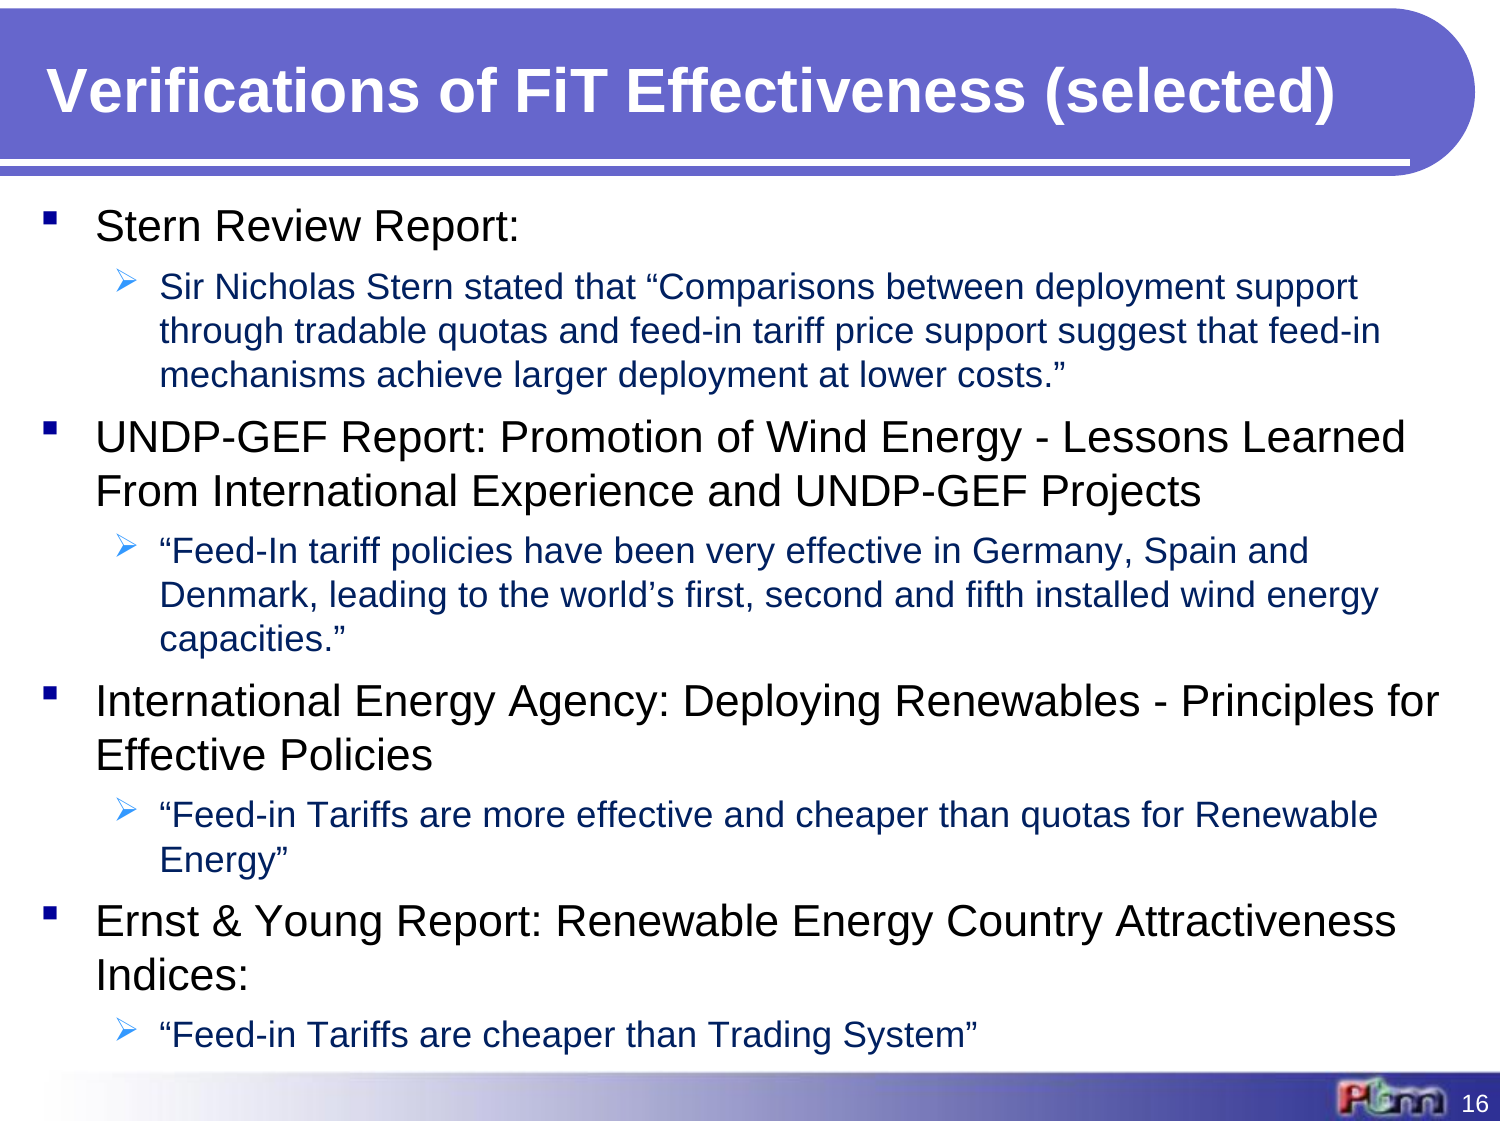

# Verifications of FiT Effectiveness (selected)
Stern Review Report:
Sir Nicholas Stern stated that “Comparisons between deployment support through tradable quotas and feed-in tariff price support suggest that feed-in mechanisms achieve larger deployment at lower costs.”
UNDP-GEF Report: Promotion of Wind Energy - Lessons Learned From International Experience and UNDP-GEF Projects
“Feed-In tariff policies have been very effective in Germany, Spain and Denmark, leading to the world’s first, second and fifth installed wind energy capacities.”
International Energy Agency: Deploying Renewables - Principles for Effective Policies
“Feed-in Tariffs are more effective and cheaper than quotas for Renewable Energy”
Ernst & Young Report: Renewable Energy Country Attractiveness Indices:
“Feed-in Tariffs are cheaper than Trading System”